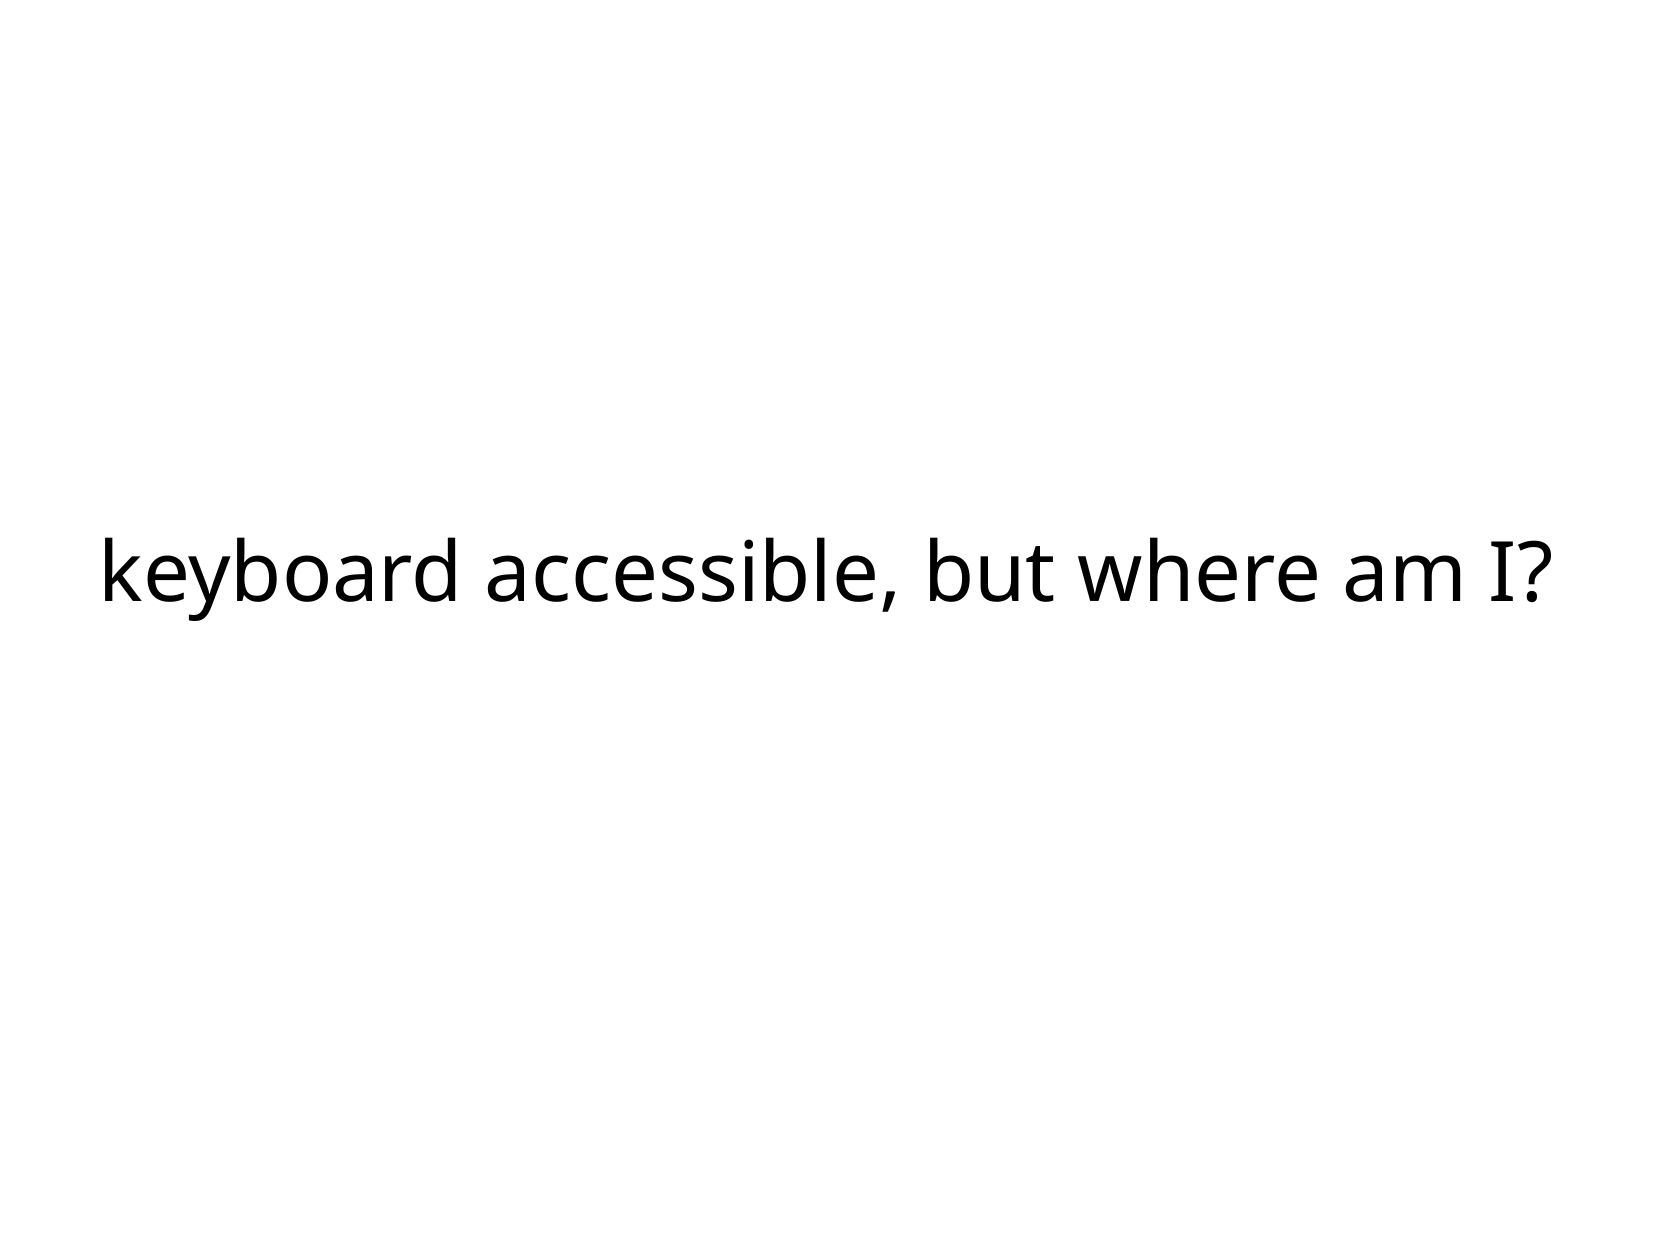

# keyboard accessible, but where am I?